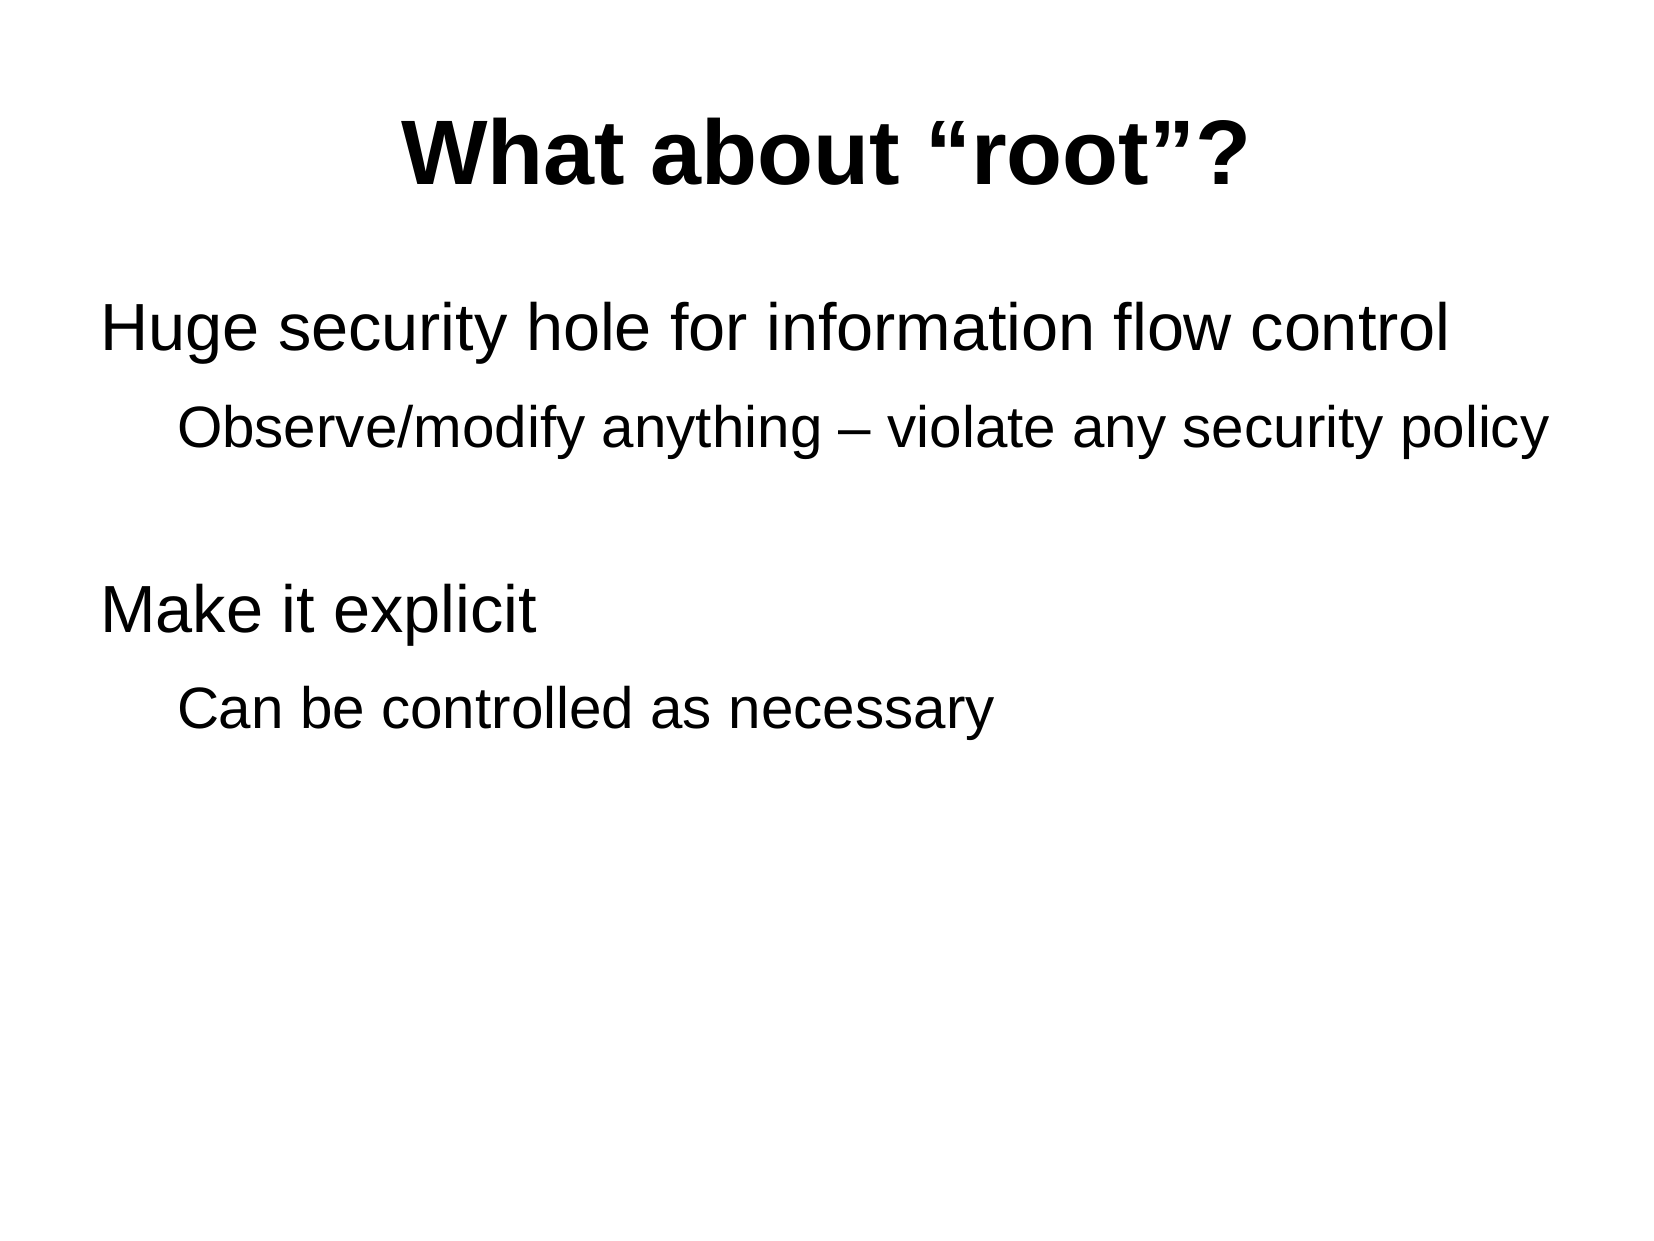

# What about “root”?
Huge security hole for information flow control
Observe/modify anything – violate any security policy
Make it explicit
Can be controlled as necessary